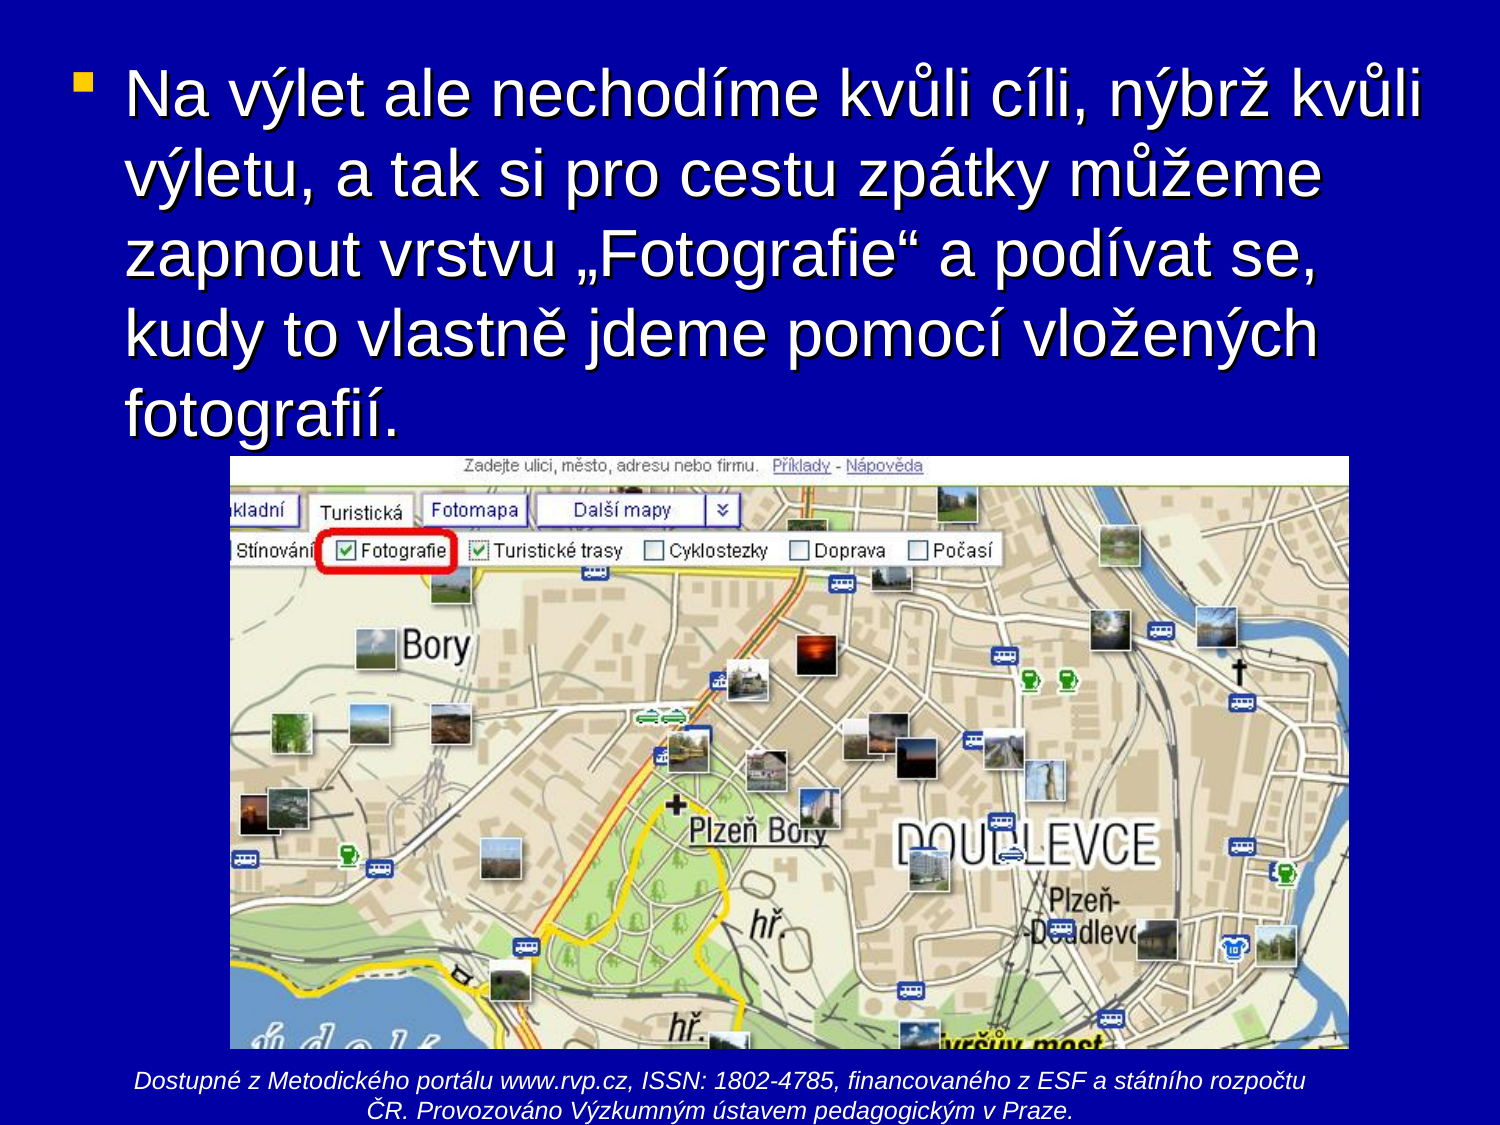

#
Na výlet ale nechodíme kvůli cíli, nýbrž kvůli výletu, a tak si pro cestu zpátky můžeme zapnout vrstvu „Fotografie“ a podívat se, kudy to vlastně jdeme pomocí vložených fotografií.
Dostupné z Metodického portálu www.rvp.cz, ISSN: 1802-4785, financovaného z ESF a státního rozpočtu ČR. Provozováno Výzkumným ústavem pedagogickým v Praze.